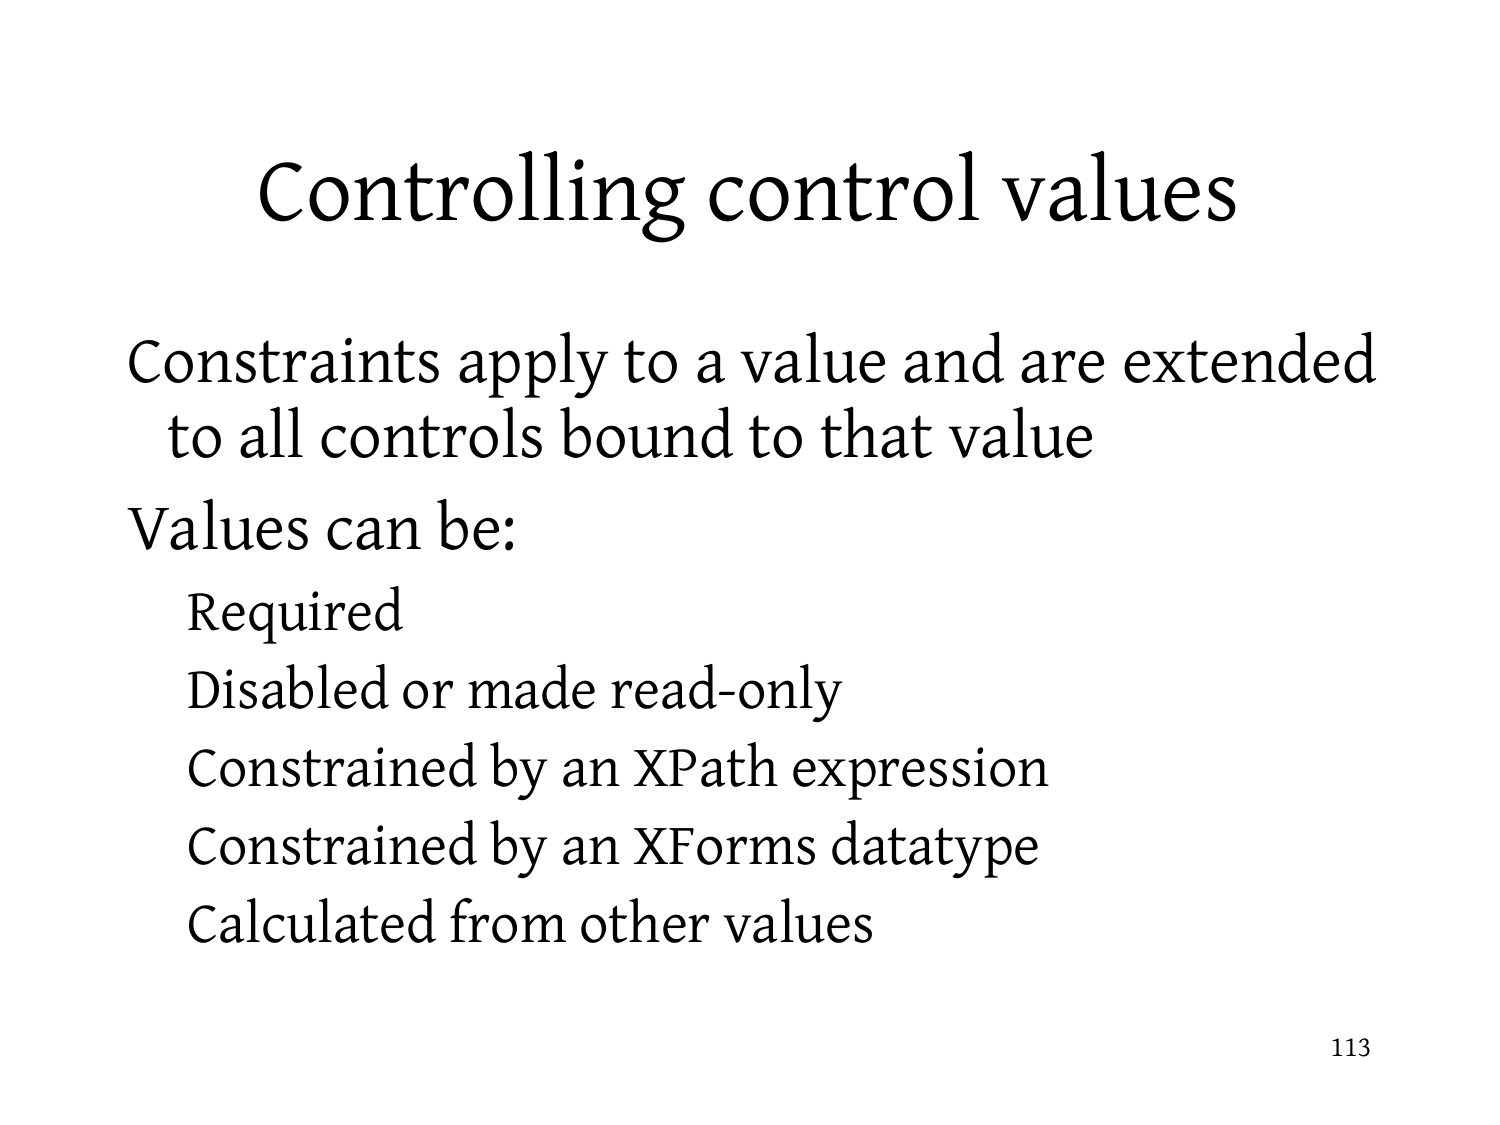

# Controlling control values
 Constraints apply to a value and are extended to all controls bound to that value
 Values can be:
Required
Disabled or made read-only
Constrained by an XPath expression
Constrained by an XForms datatype
Calculated from other values